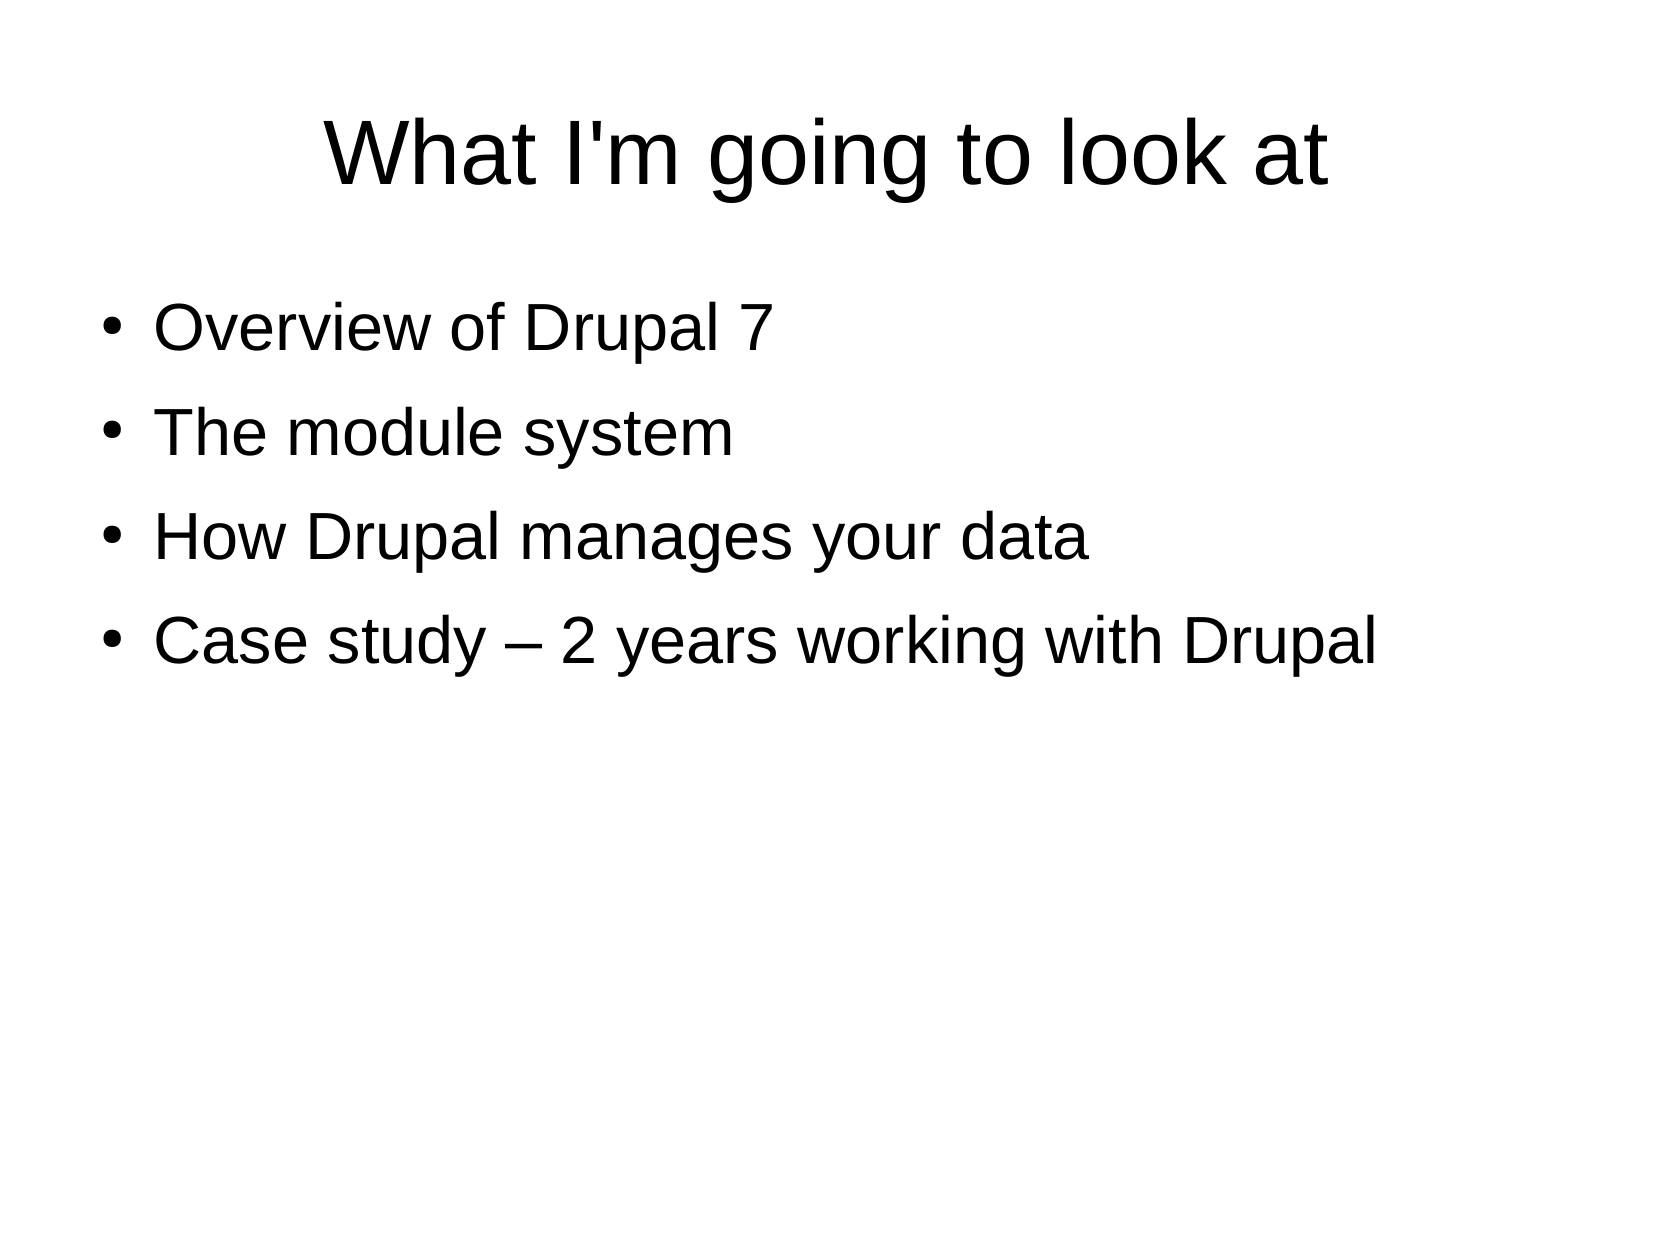

# What I'm going to look at
Overview of Drupal 7
The module system
How Drupal manages your data
Case study – 2 years working with Drupal